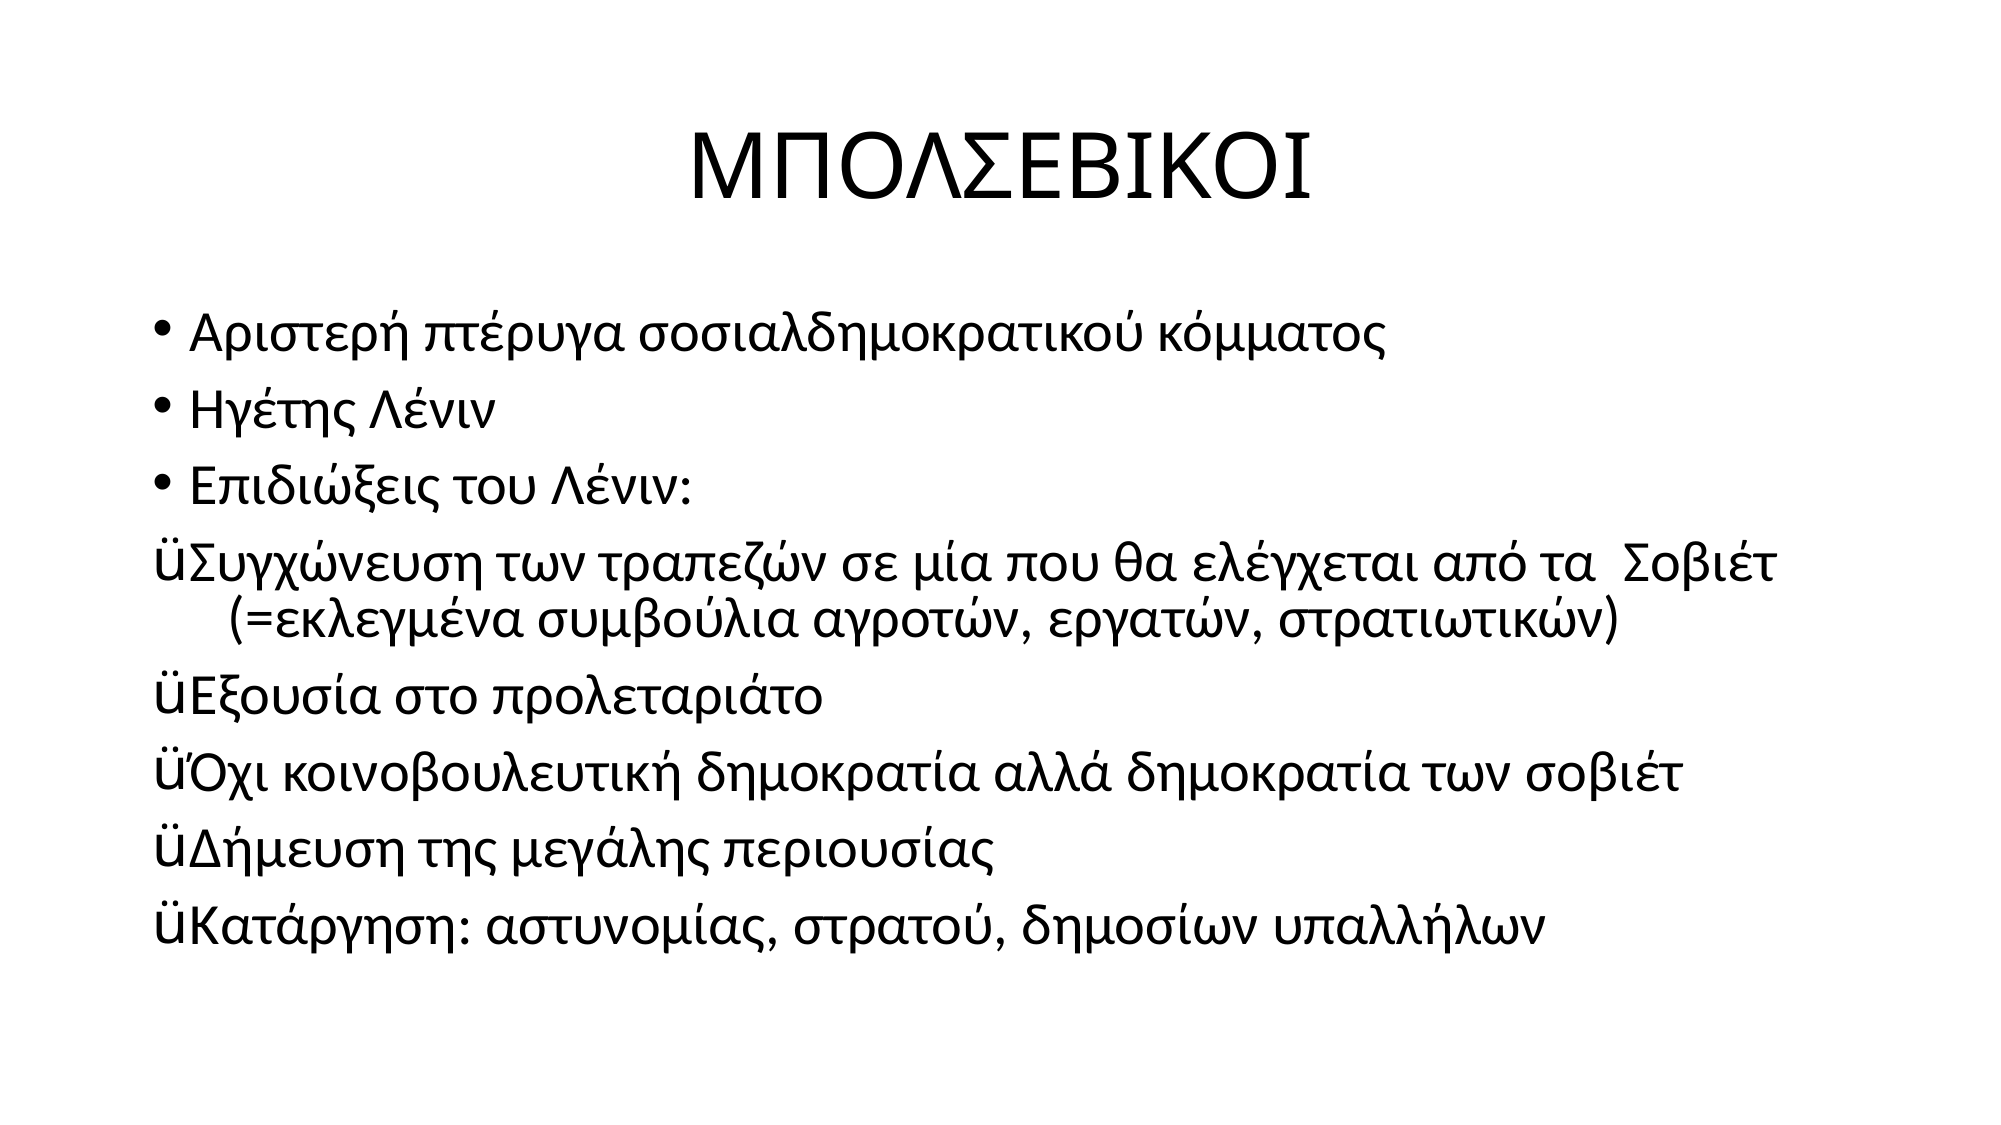

# ΜΠΟΛΣΕΒΙΚΟΙ
Αριστερή πτέρυγα σοσιαλδημοκρατικού κόμματος
Ηγέτης Λένιν
Επιδιώξεις του Λένιν:
Συγχώνευση των τραπεζών σε μία που θα ελέγχεται από τα Σοβιέτ (=εκλεγμένα συμβούλια αγροτών, εργατών, στρατιωτικών)
Εξουσία στο προλεταριάτο
Όχι κοινοβουλευτική δημοκρατία αλλά δημοκρατία των σοβιέτ
Δήμευση της μεγάλης περιουσίας
Κατάργηση: αστυνομίας, στρατού, δημοσίων υπαλλήλων